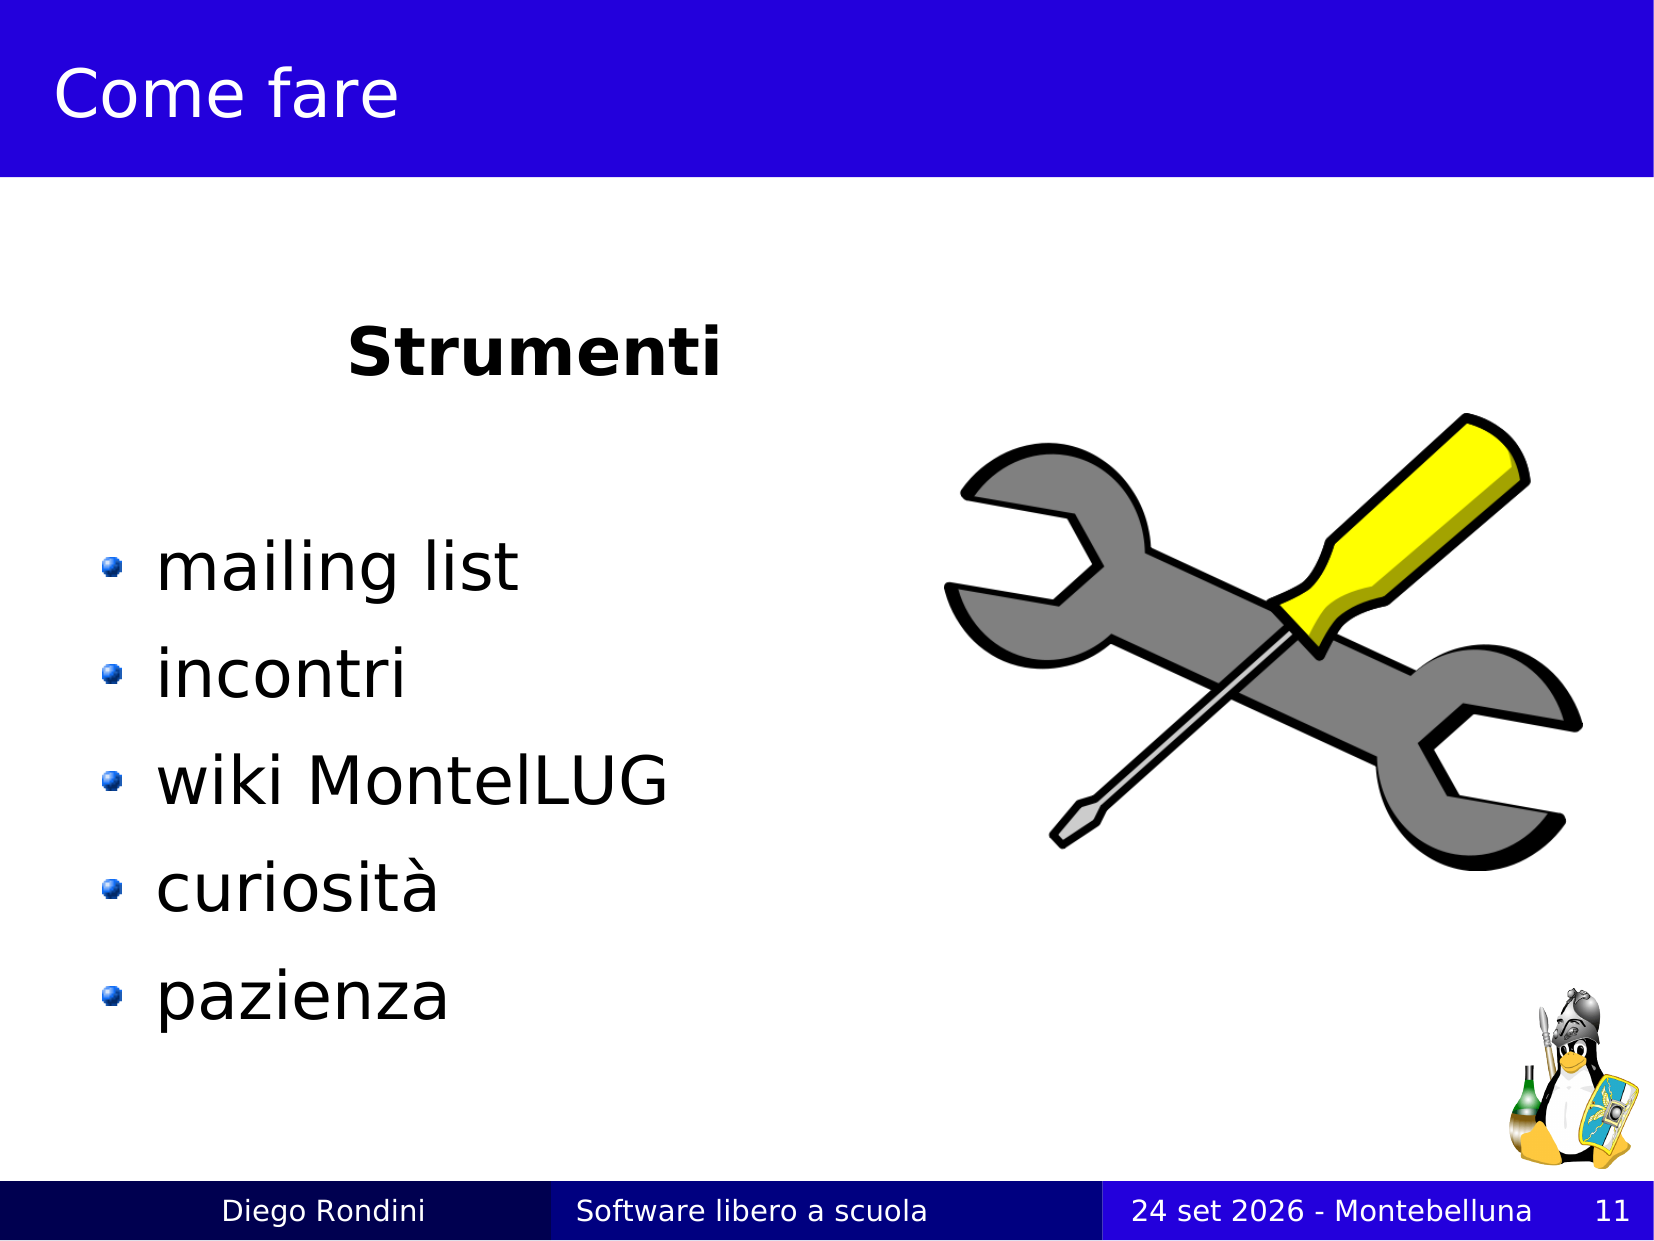

# Come fare
Strumenti
mailing list
incontri
wiki MontelLUG
curiosità
pazienza